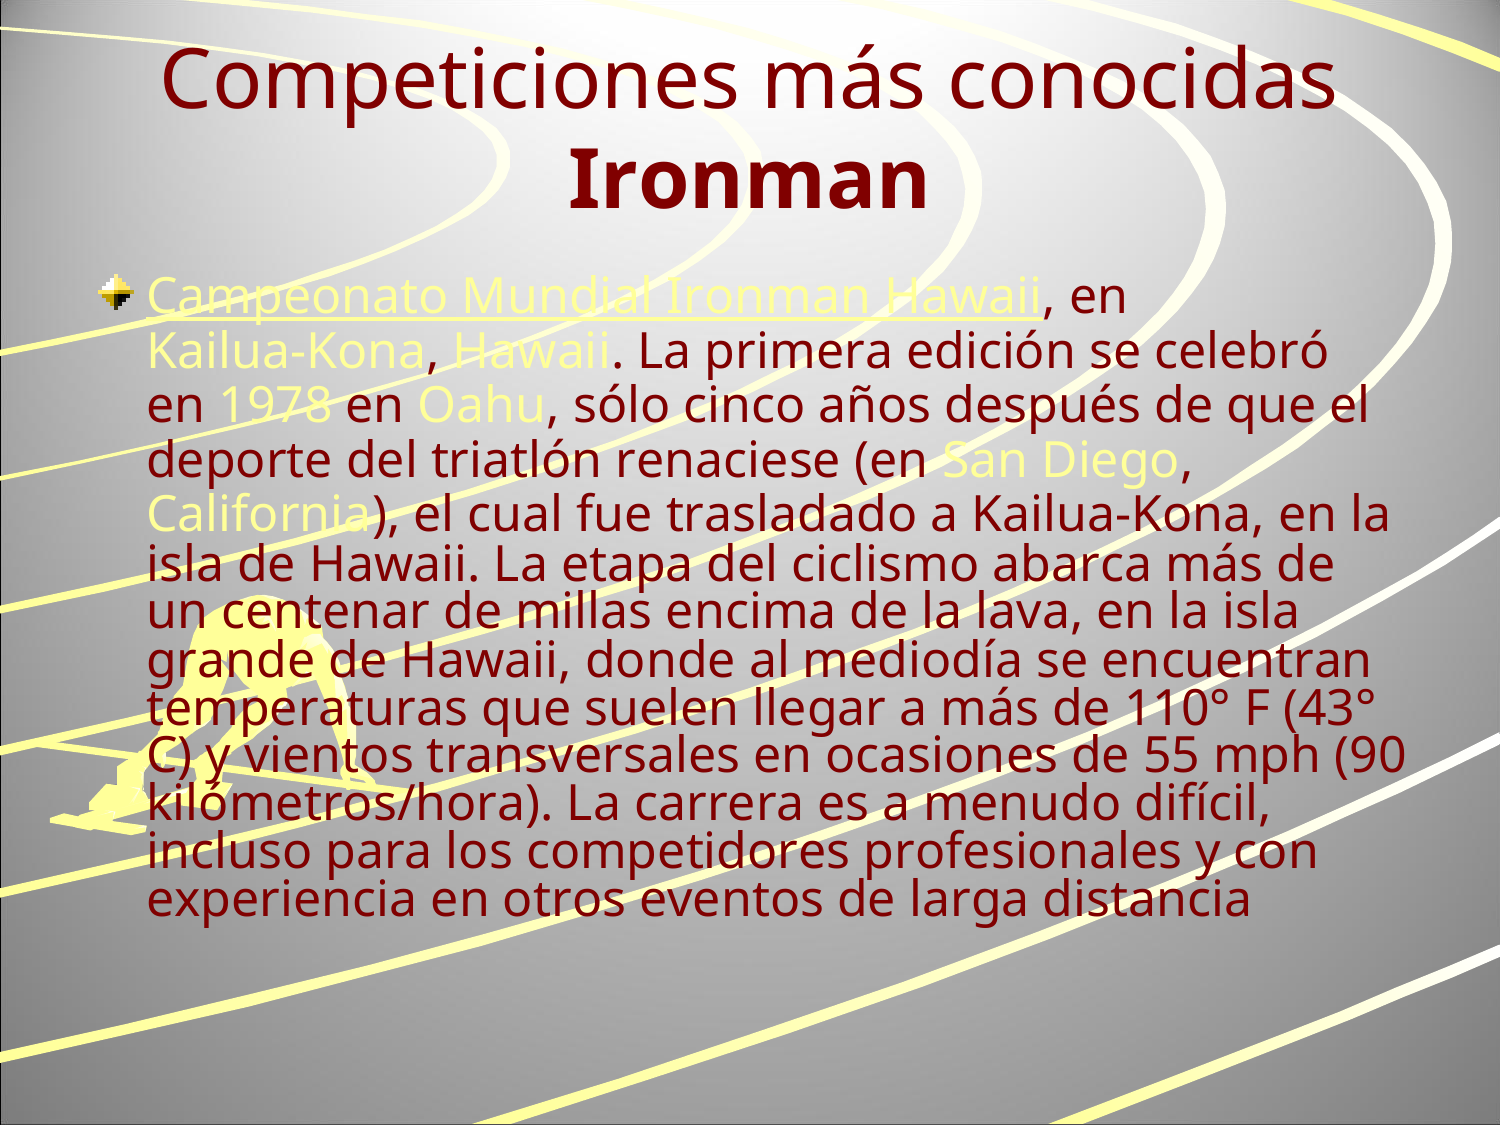

# Competiciones más conocidas Ironman
Campeonato Mundial Ironman Hawaii, en Kailua-Kona, Hawaii. La primera edición se celebró en 1978 en Oahu, sólo cinco años después de que el deporte del triatlón renaciese (en San Diego, California), el cual fue trasladado a Kailua-Kona, en la isla de Hawaii. La etapa del ciclismo abarca más de un centenar de millas encima de la lava, en la isla grande de Hawaii, donde al mediodía se encuentran temperaturas que suelen llegar a más de 110° F (43° C) y vientos transversales en ocasiones de 55 mph (90 kilómetros/hora). La carrera es a menudo difícil, incluso para los competidores profesionales y con experiencia en otros eventos de larga distancia